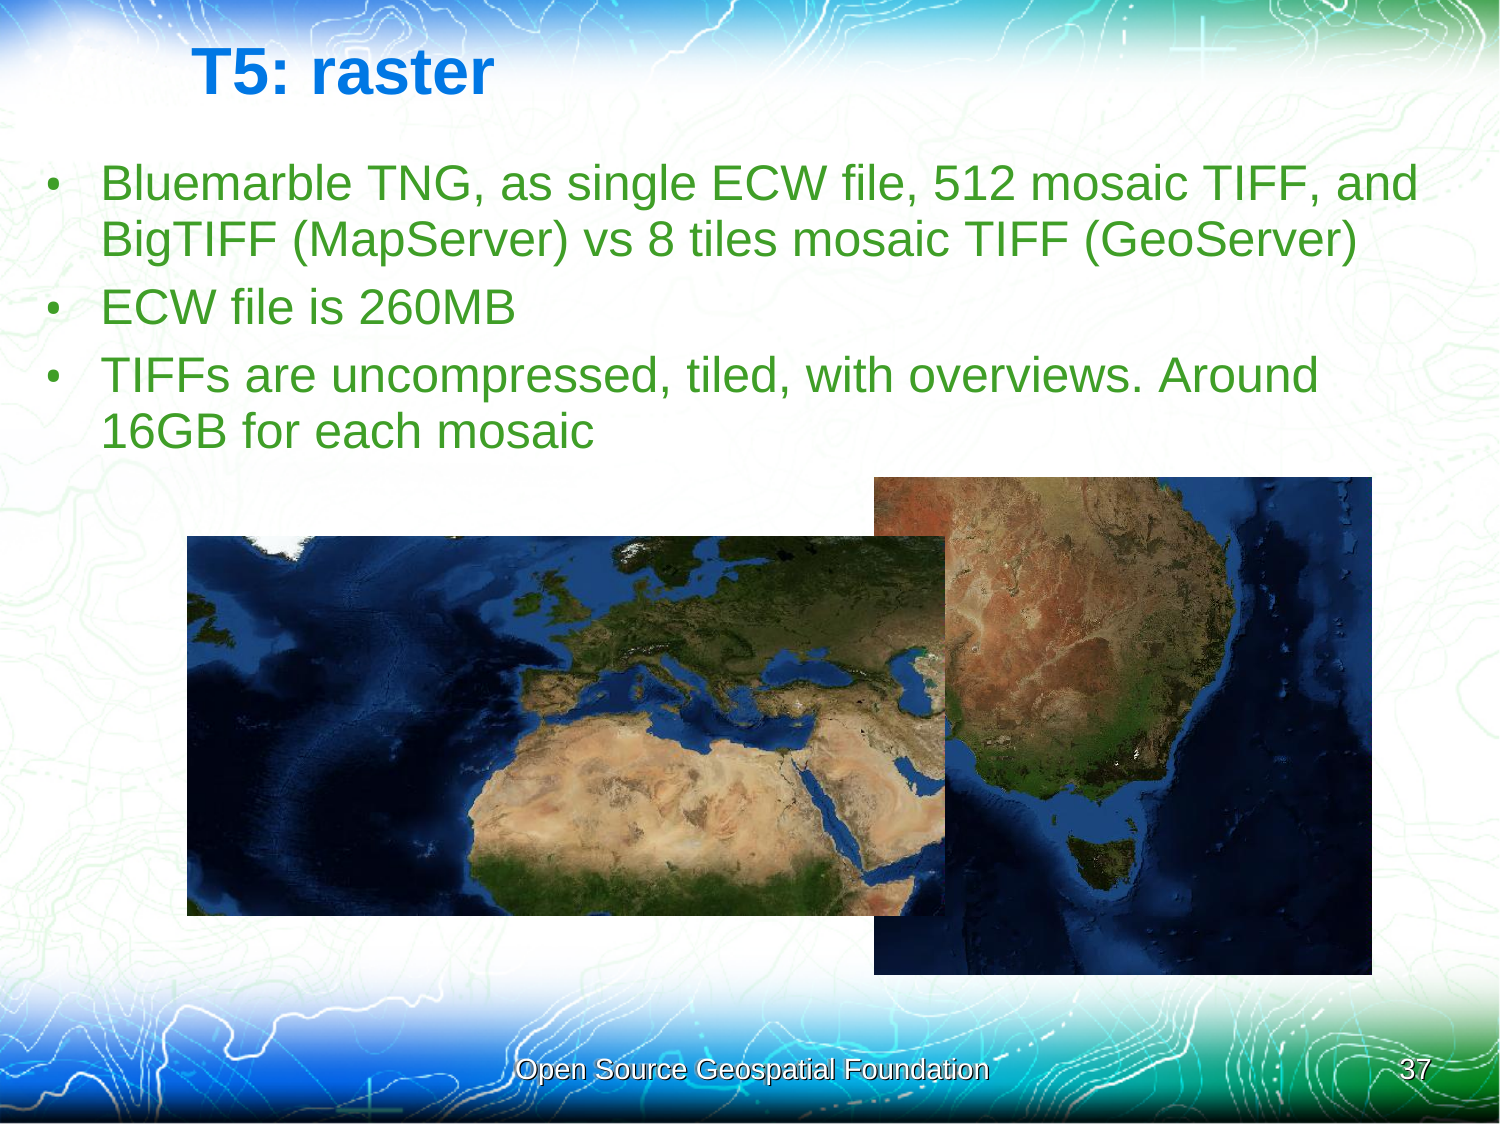

# T5: raster
Bluemarble TNG, as single ECW file, 512 mosaic TIFF, and BigTIFF (MapServer) vs 8 tiles mosaic TIFF (GeoServer)
ECW file is 260MB
TIFFs are uncompressed, tiled, with overviews. Around 16GB for each mosaic
Open Source Geospatial Foundation
37